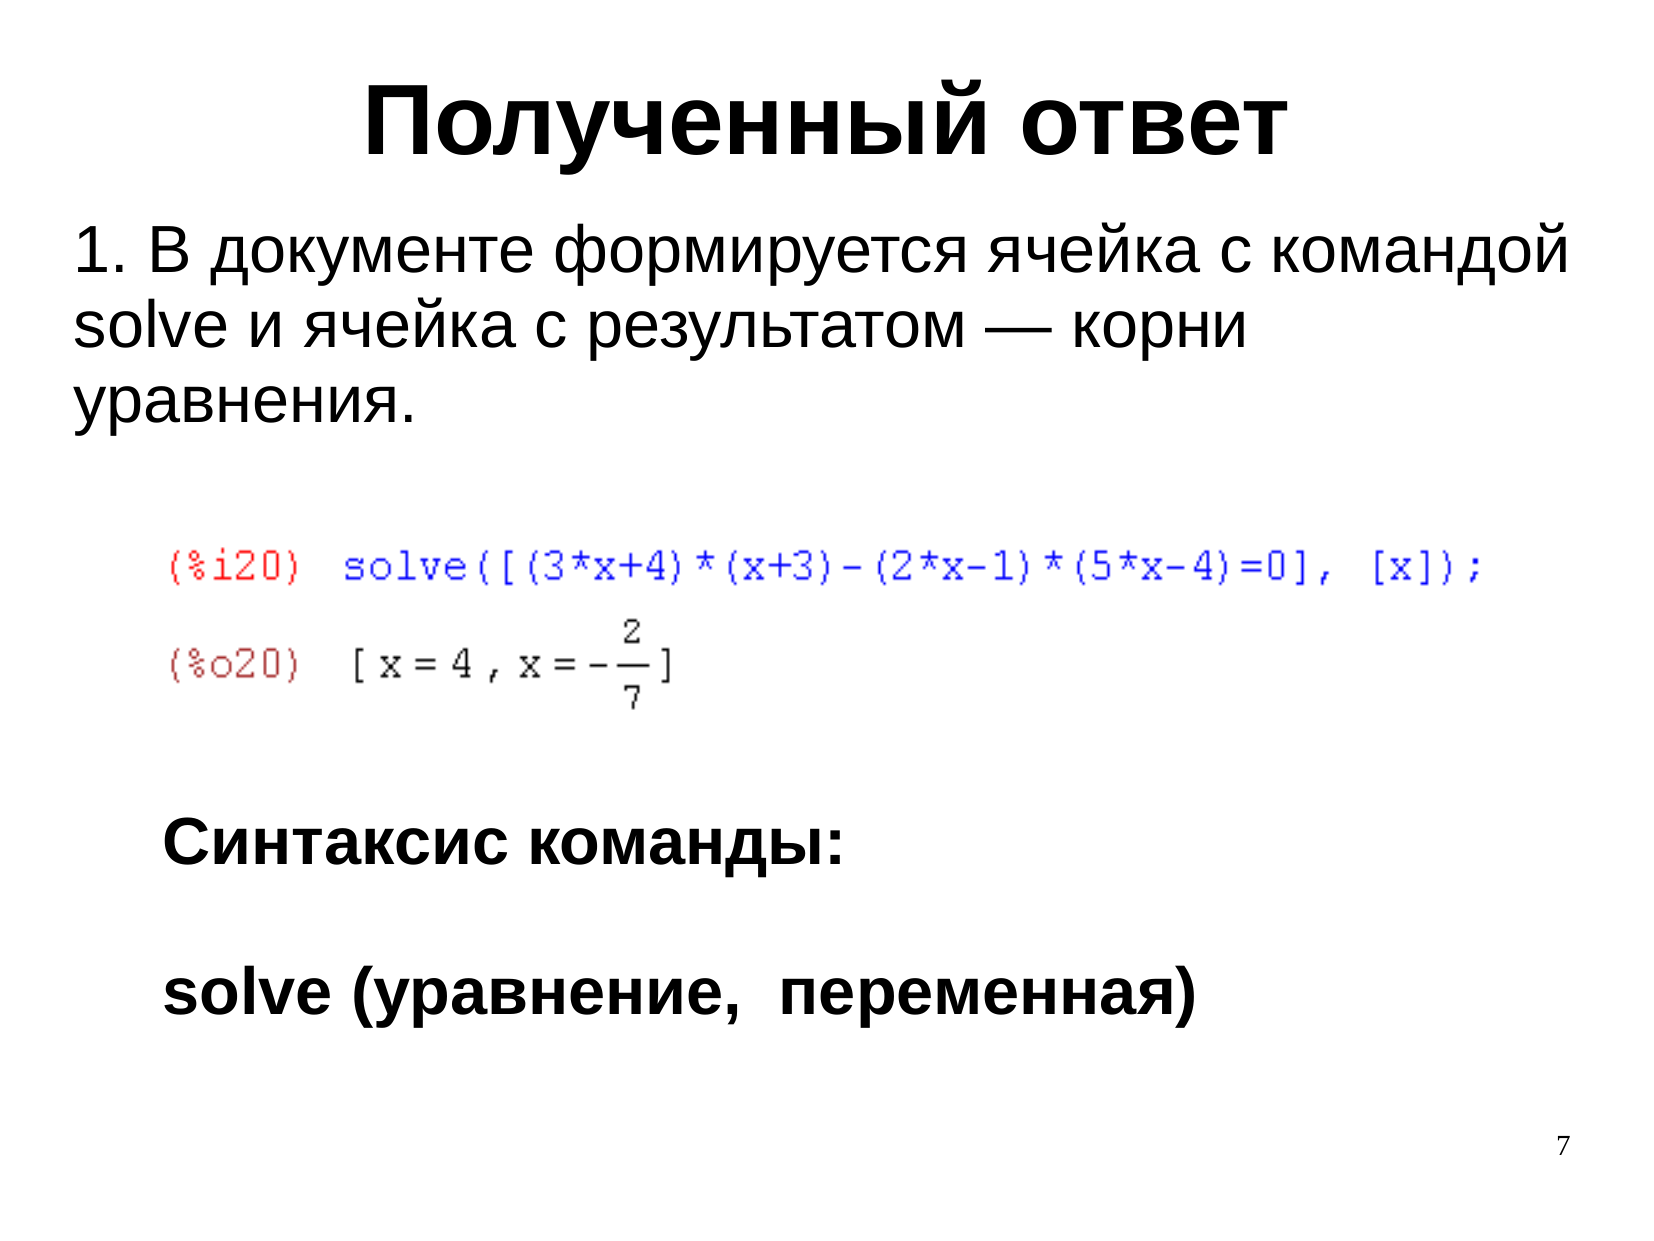

Полученный ответ
1. В документе формируется ячейка с командой solve и ячейка с результатом — корни уравнения.
Синтаксис команды:
solve (уравнение, переменная)
7